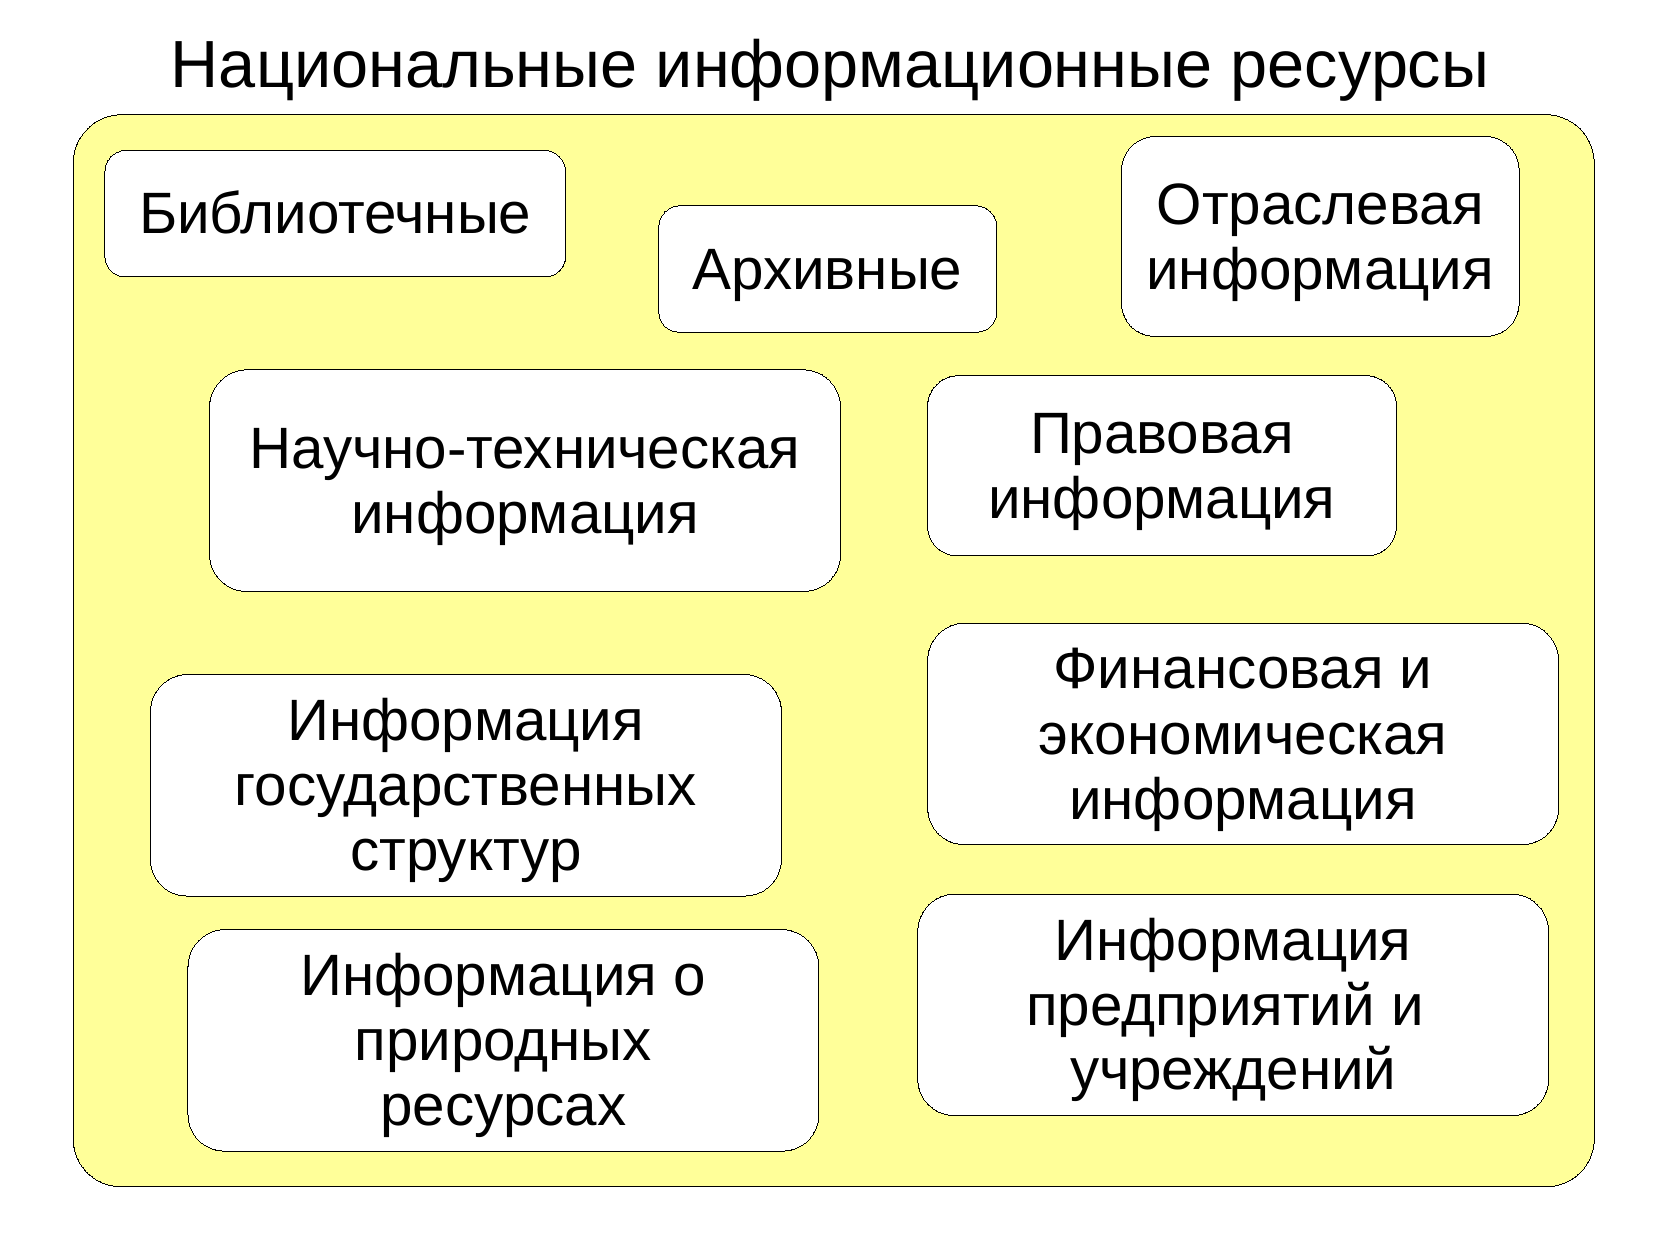

Национальные информационные ресурсы
Отраслевая
информация
Библиотечные
Архивные
Научно-техническая
информация
Правовая
информация
Финансовая и
экономическая
информация
Информация
государственных
структур
Информация
предприятий и
учреждений
Информация о
природных
ресурсах